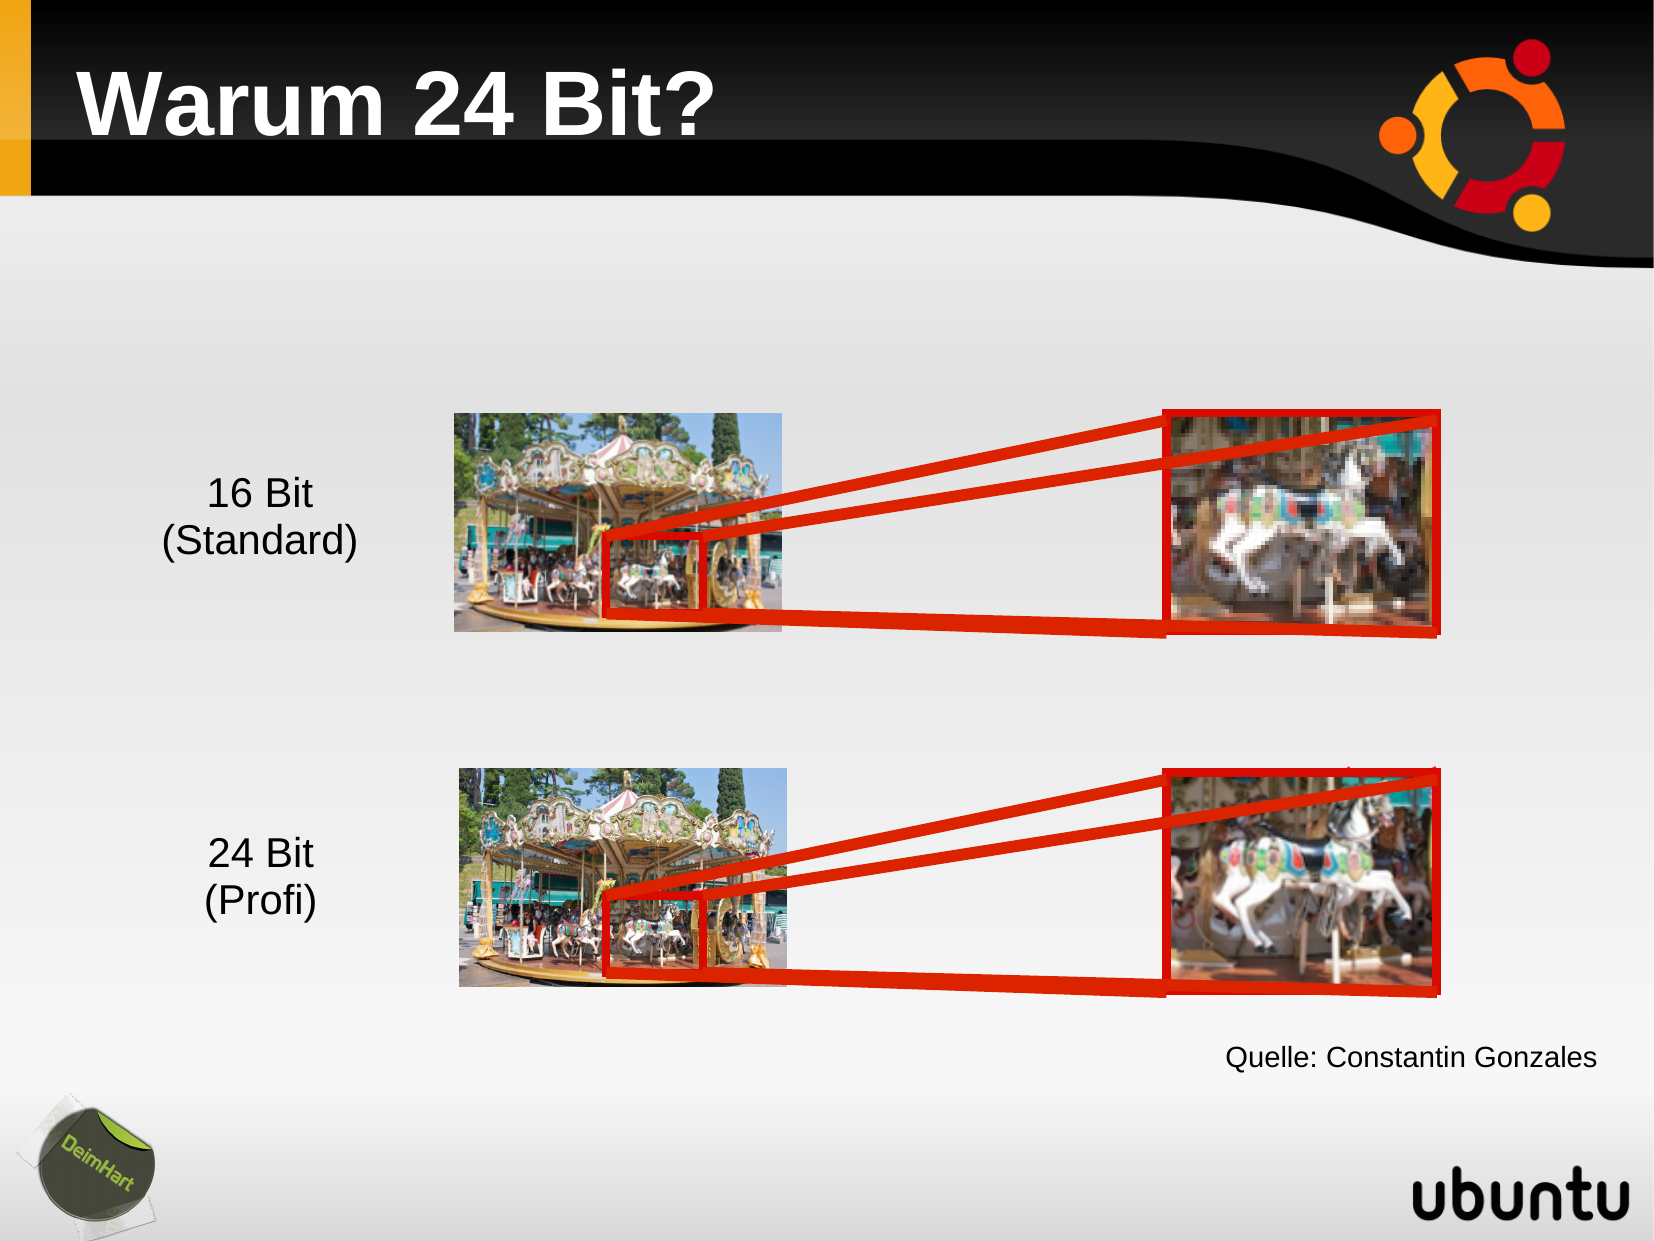

# Warum 24 Bit?
16 Bit
(Standard)
24 Bit
(Profi)
Quelle: Constantin Gonzales